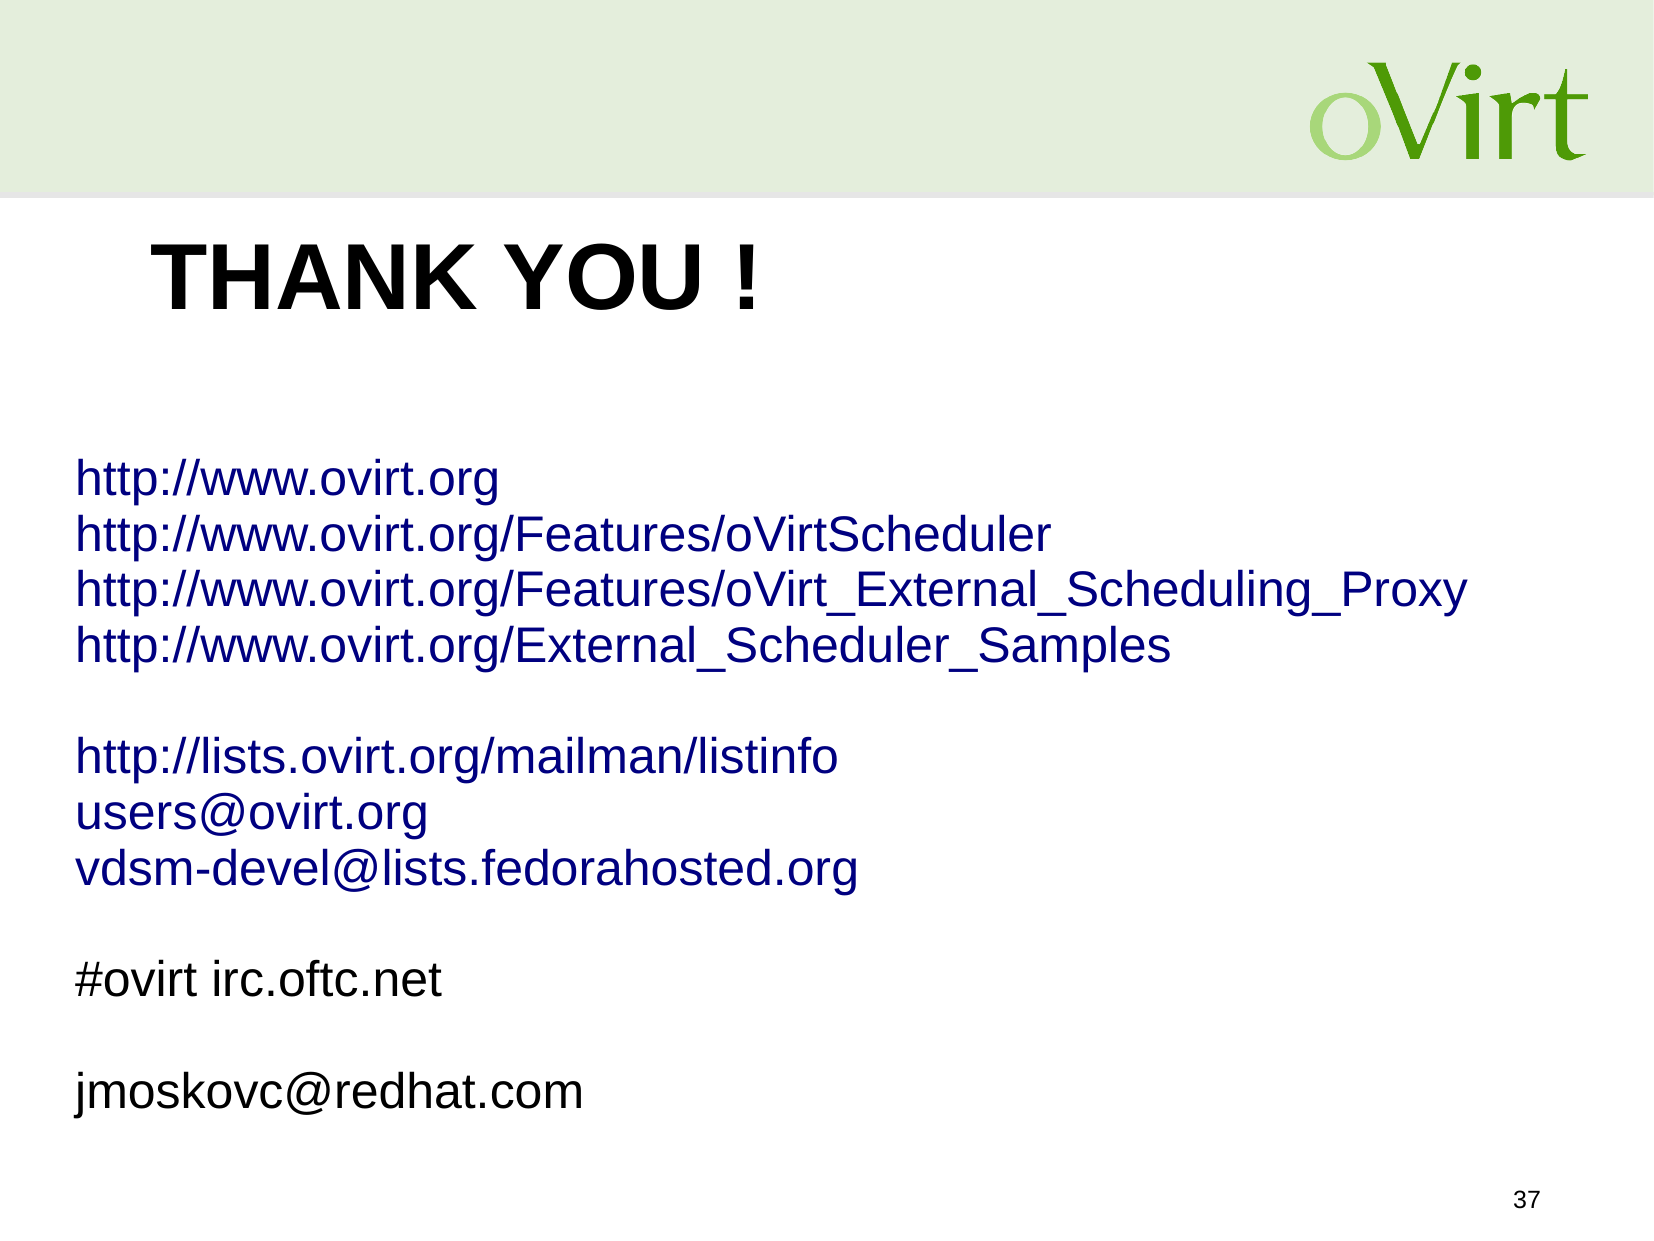

THANK YOU !
http://www.ovirt.org
http://www.ovirt.org/Features/oVirtScheduler
http://www.ovirt.org/Features/oVirt_External_Scheduling_Proxy
http://www.ovirt.org/External_Scheduler_Samples
http://lists.ovirt.org/mailman/listinfo
users@ovirt.org
vdsm-devel@lists.fedorahosted.org
#ovirt irc.oftc.net
jmoskovc@redhat.com